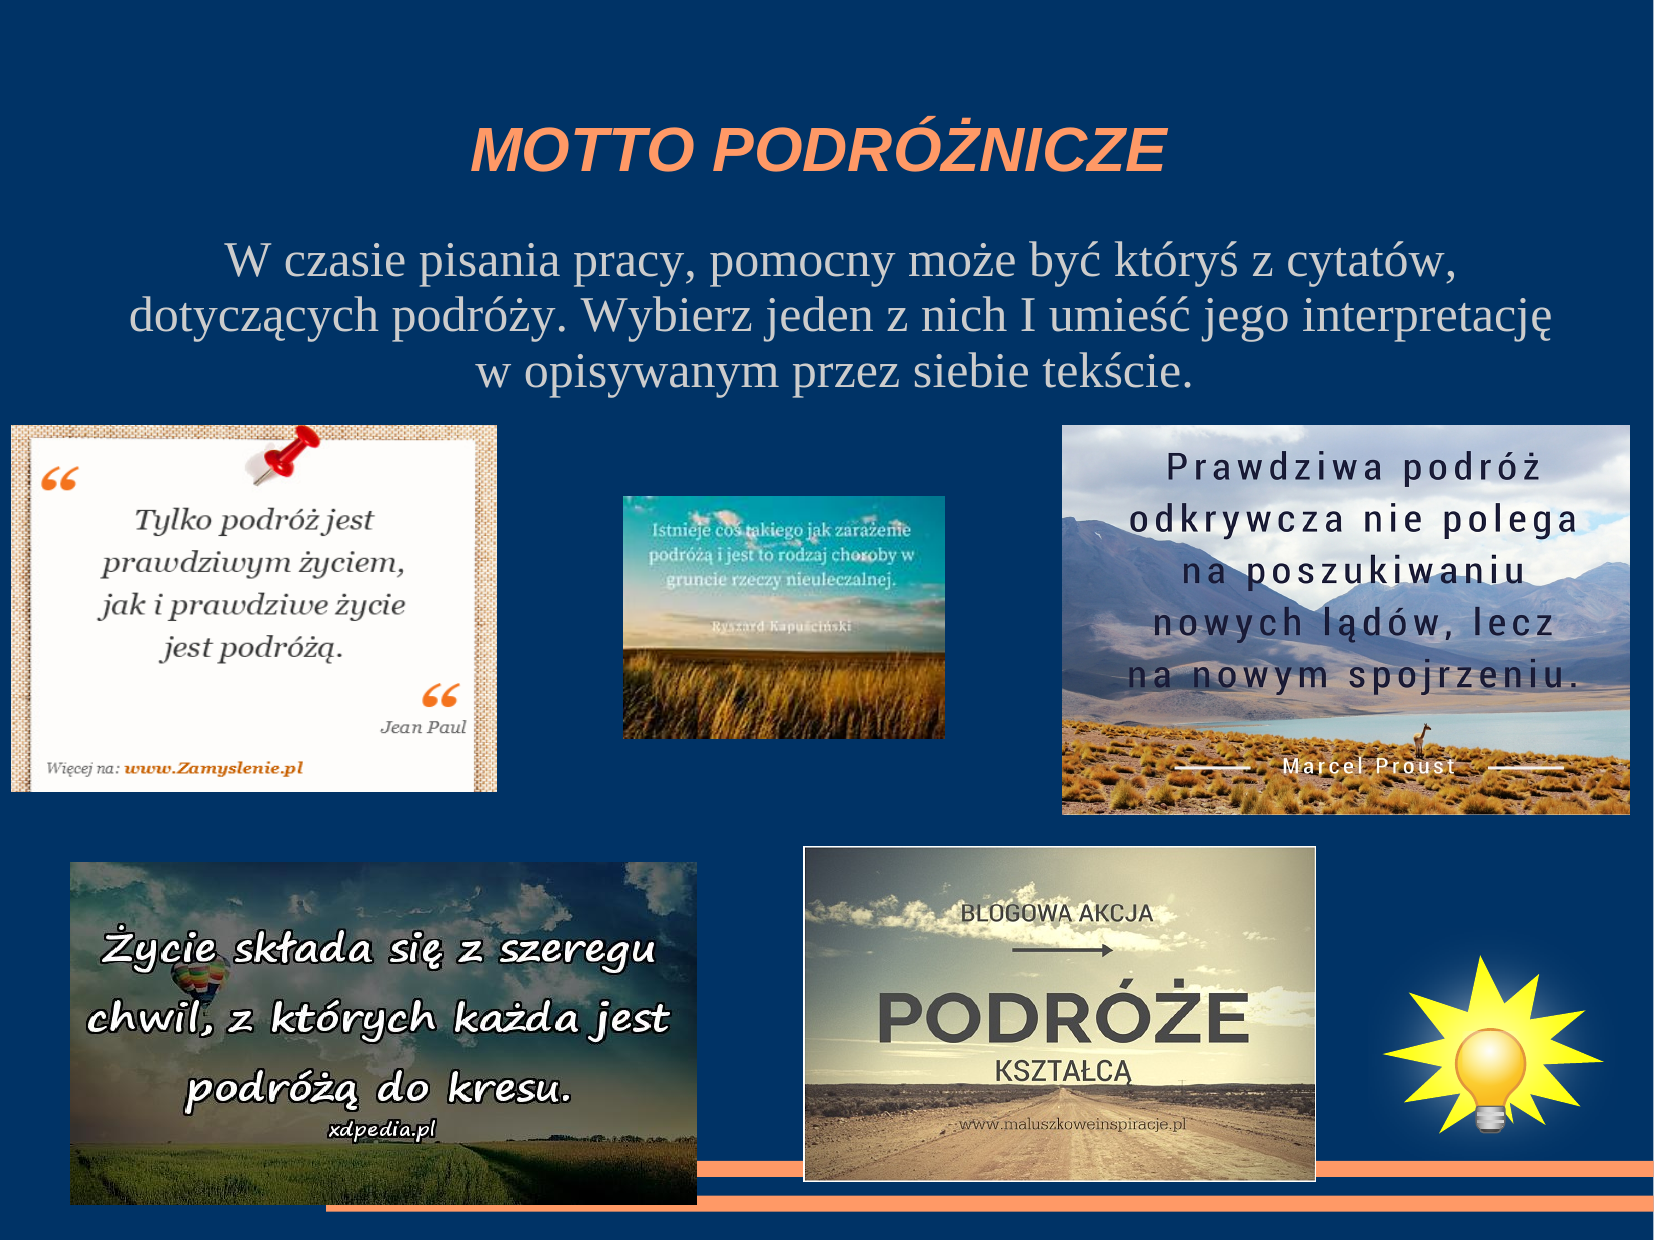

# MOTTO PODRÓŻNICZE
W czasie pisania pracy, pomocny może być któryś z cytatów, dotyczących podróży. Wybierz jeden z nich I umieść jego interpretację w opisywanym przez siebie tekście.